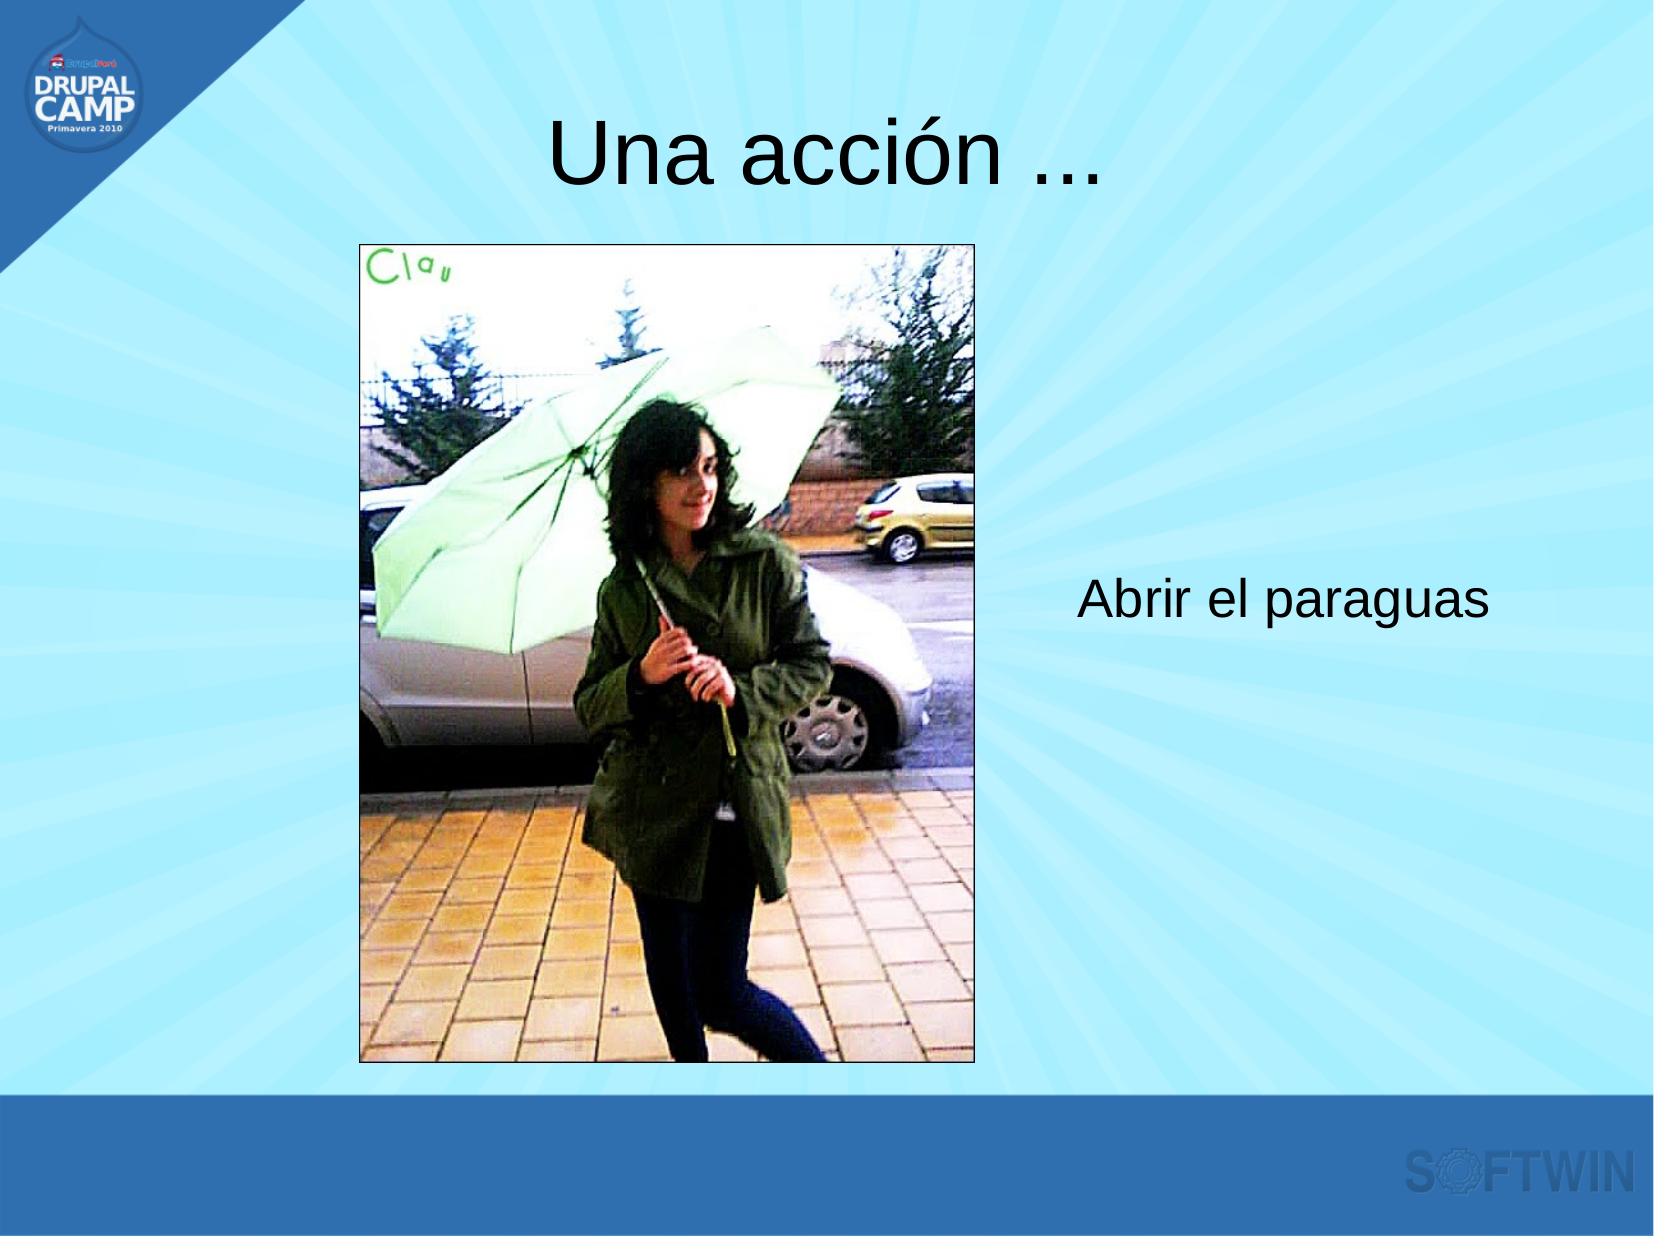

# Una acción ...
Abrir el paraguas